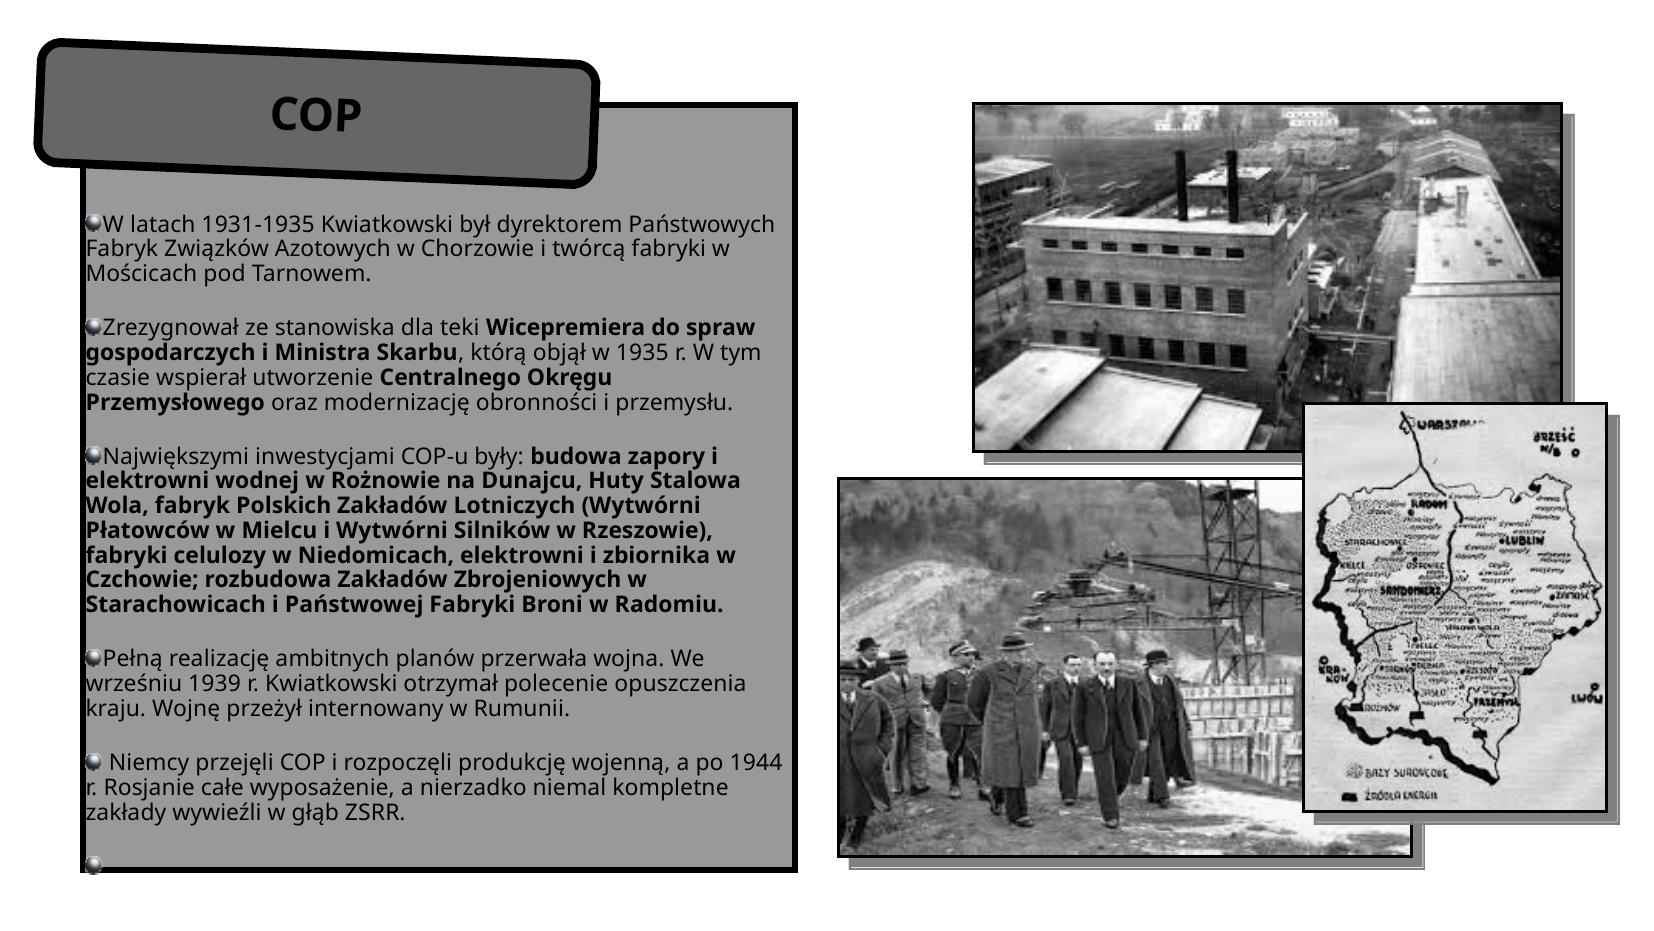

COP
# W latach 1931-1935 Kwiatkowski był dyrektorem Państwowych Fabryk Związków Azotowych w Chorzowie i twórcą fabryki w Mościcach pod Tarnowem.
Zrezygnował ze stanowiska dla teki Wicepremiera do spraw gospodarczych i Ministra Skarbu, którą objął w 1935 r. W tym czasie wspierał utworzenie Centralnego Okręgu Przemysłowego oraz modernizację obronności i przemysłu.
Największymi inwestycjami COP-u były: budowa zapory i elektrowni wodnej w Rożnowie na Dunajcu, Huty Stalowa Wola, fabryk Polskich Zakładów Lotniczych (Wytwórni Płatowców w Mielcu i Wytwórni Silników w Rzeszowie), fabryki celulozy w Niedomicach, elektrowni i zbiornika w Czchowie; rozbudowa Zakładów Zbrojeniowych w Starachowicach i Państwowej Fabryki Broni w Radomiu.
Pełną realizację ambitnych planów przerwała wojna. We wrześniu 1939 r. Kwiatkowski otrzymał polecenie opuszczenia kraju. Wojnę przeżył internowany w Rumunii.
 Niemcy przejęli COP i rozpoczęli produkcję wojenną, a po 1944 r. Rosjanie całe wyposażenie, a nierzadko niemal kompletne zakłady wywieźli w głąb ZSRR.